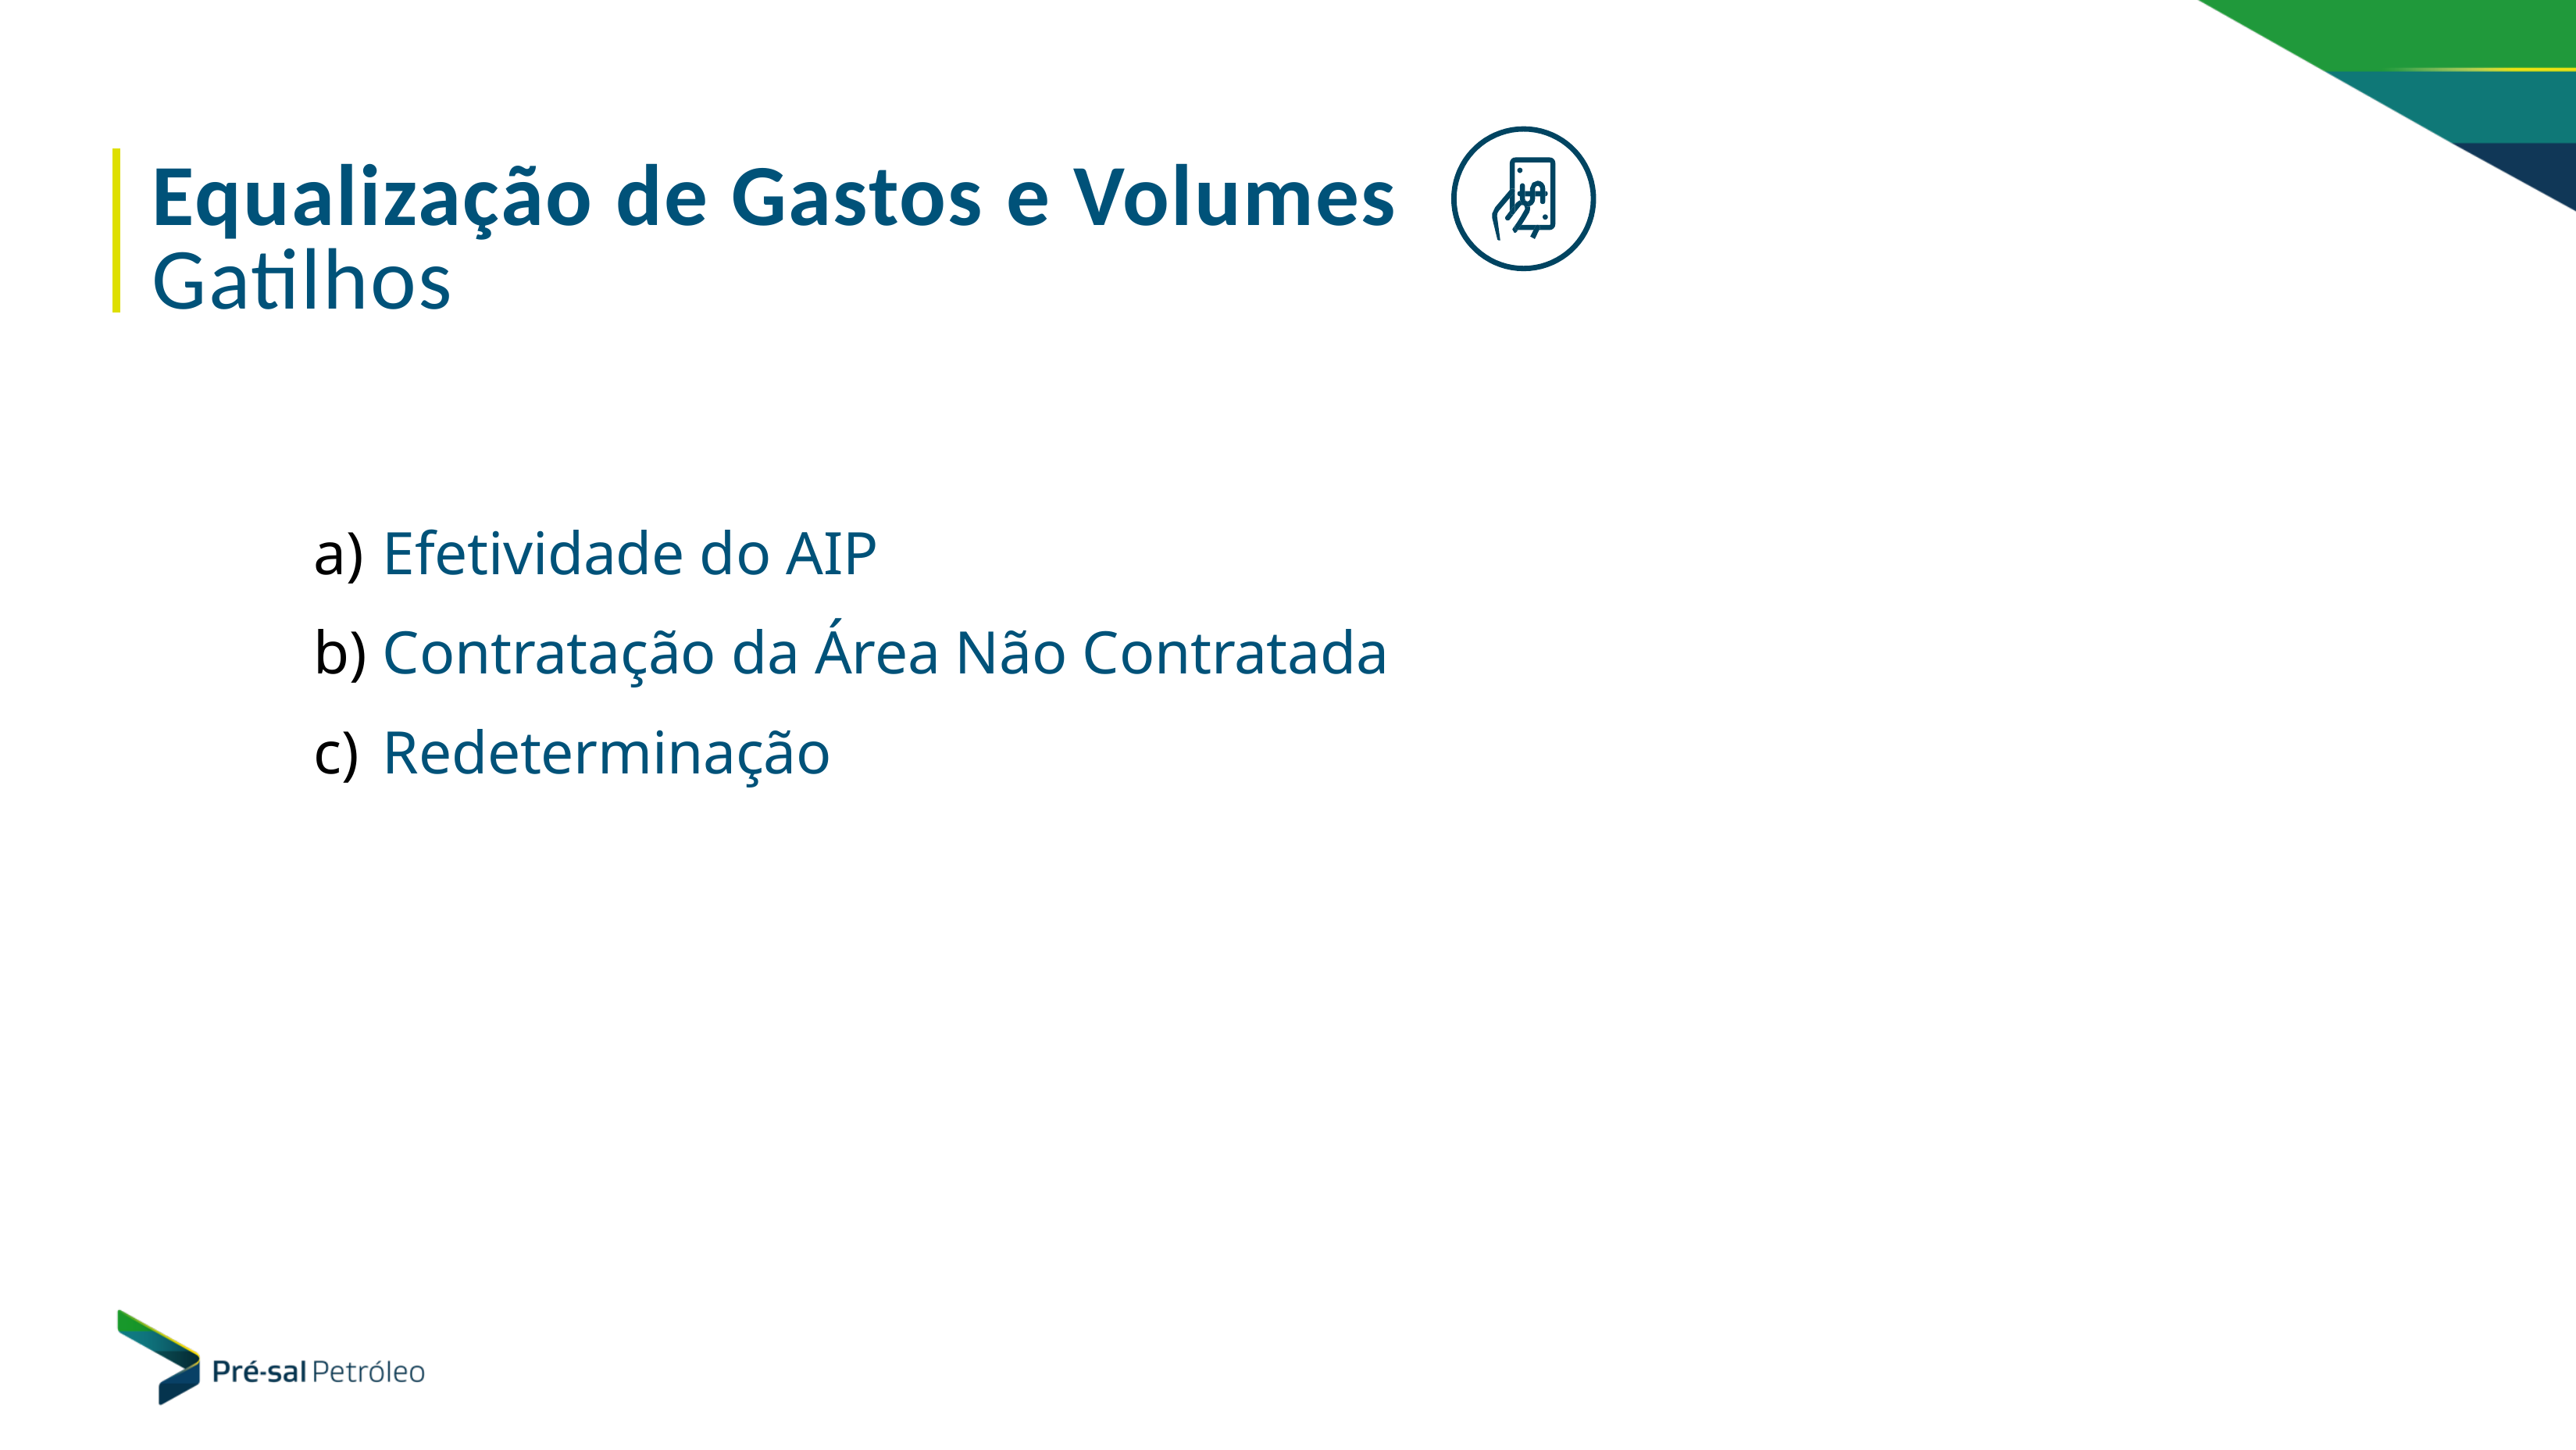

# Equalização de Gastos e Volumes Gatilhos
Efetividade do AIP
Contratação da Área Não Contratada
Redeterminação